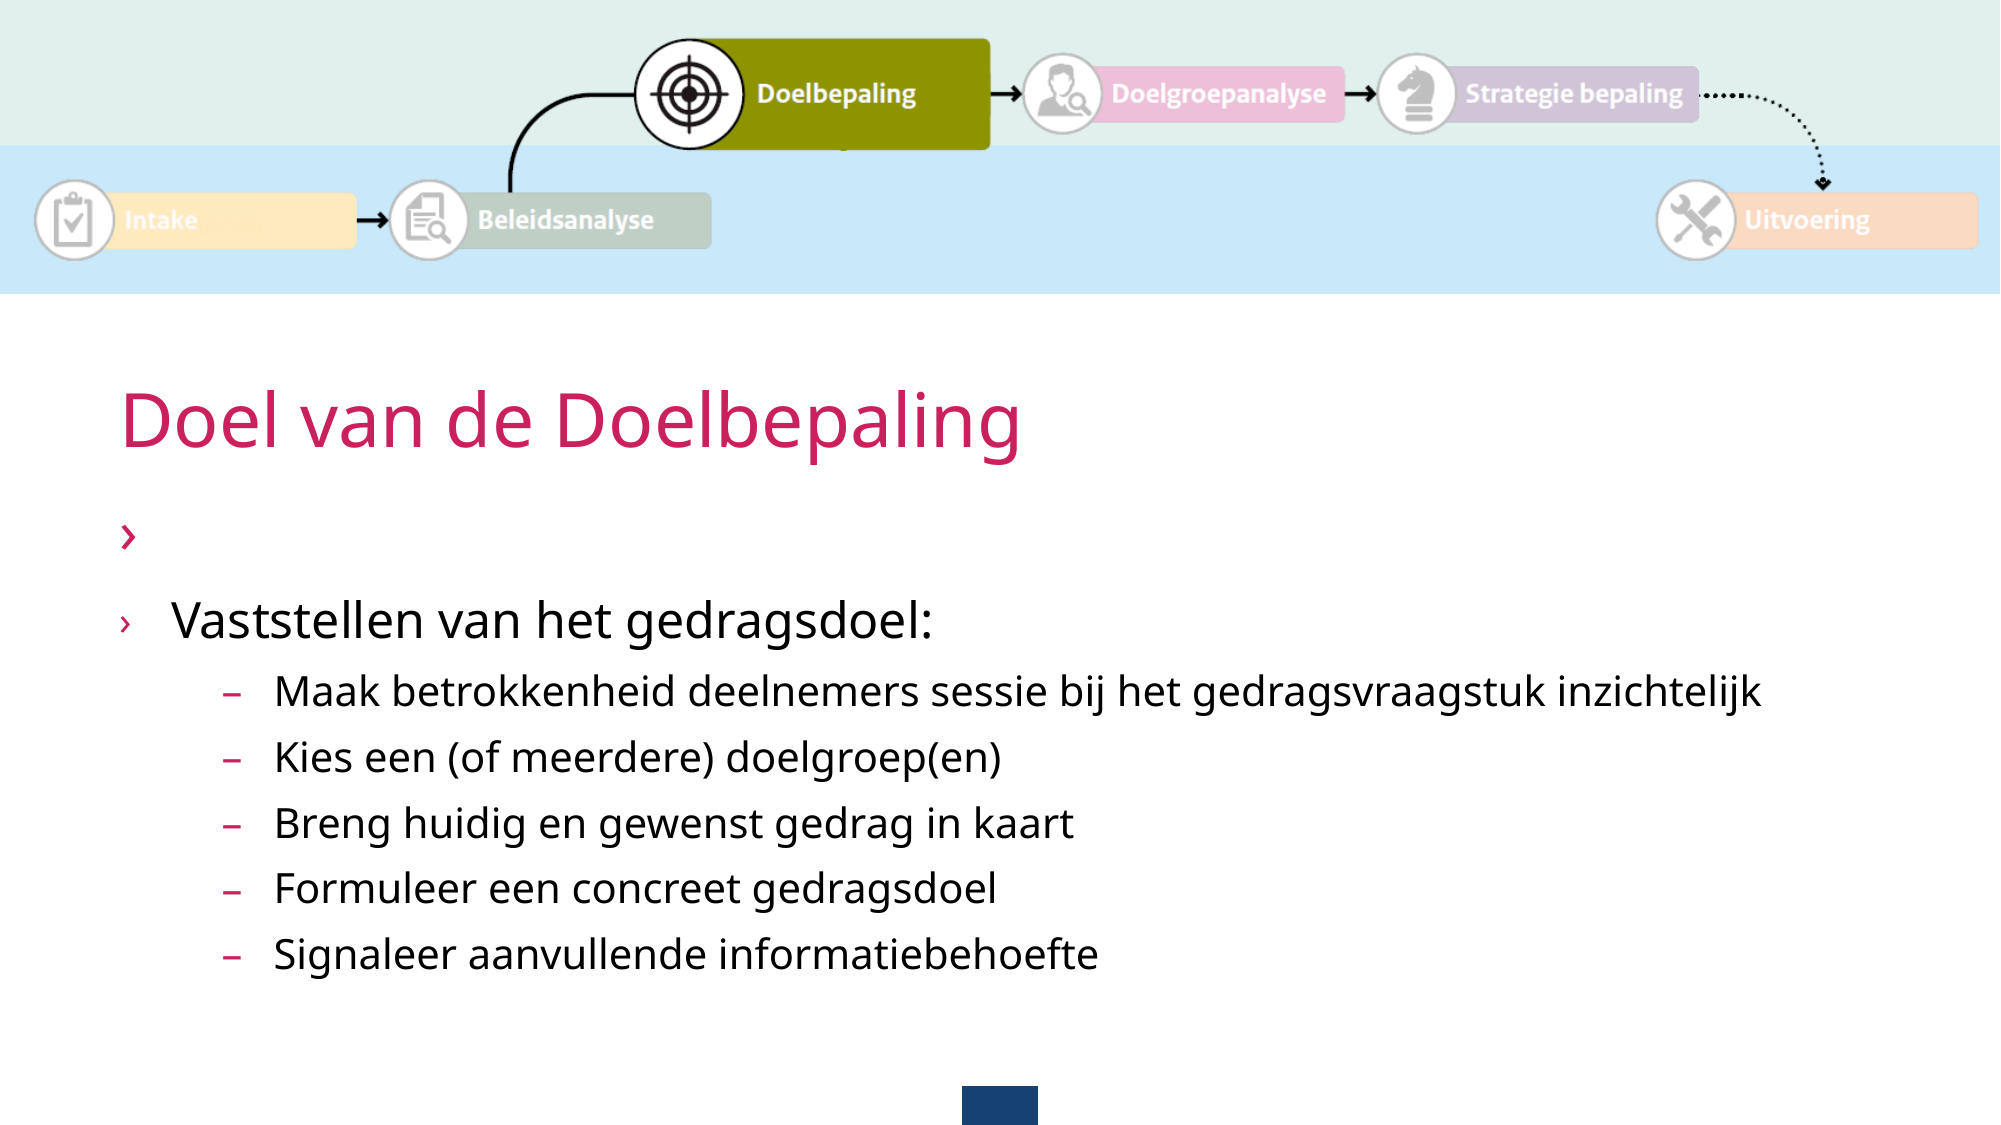

Doel van de Doelbepaling
Vaststellen van het gedragsdoel:
Maak betrokkenheid deelnemers sessie bij het gedragsvraagstuk inzichtelijk
Kies een (of meerdere) doelgroep(en)
Breng huidig en gewenst gedrag in kaart
Formuleer een concreet gedragsdoel
Signaleer aanvullende informatiebehoefte